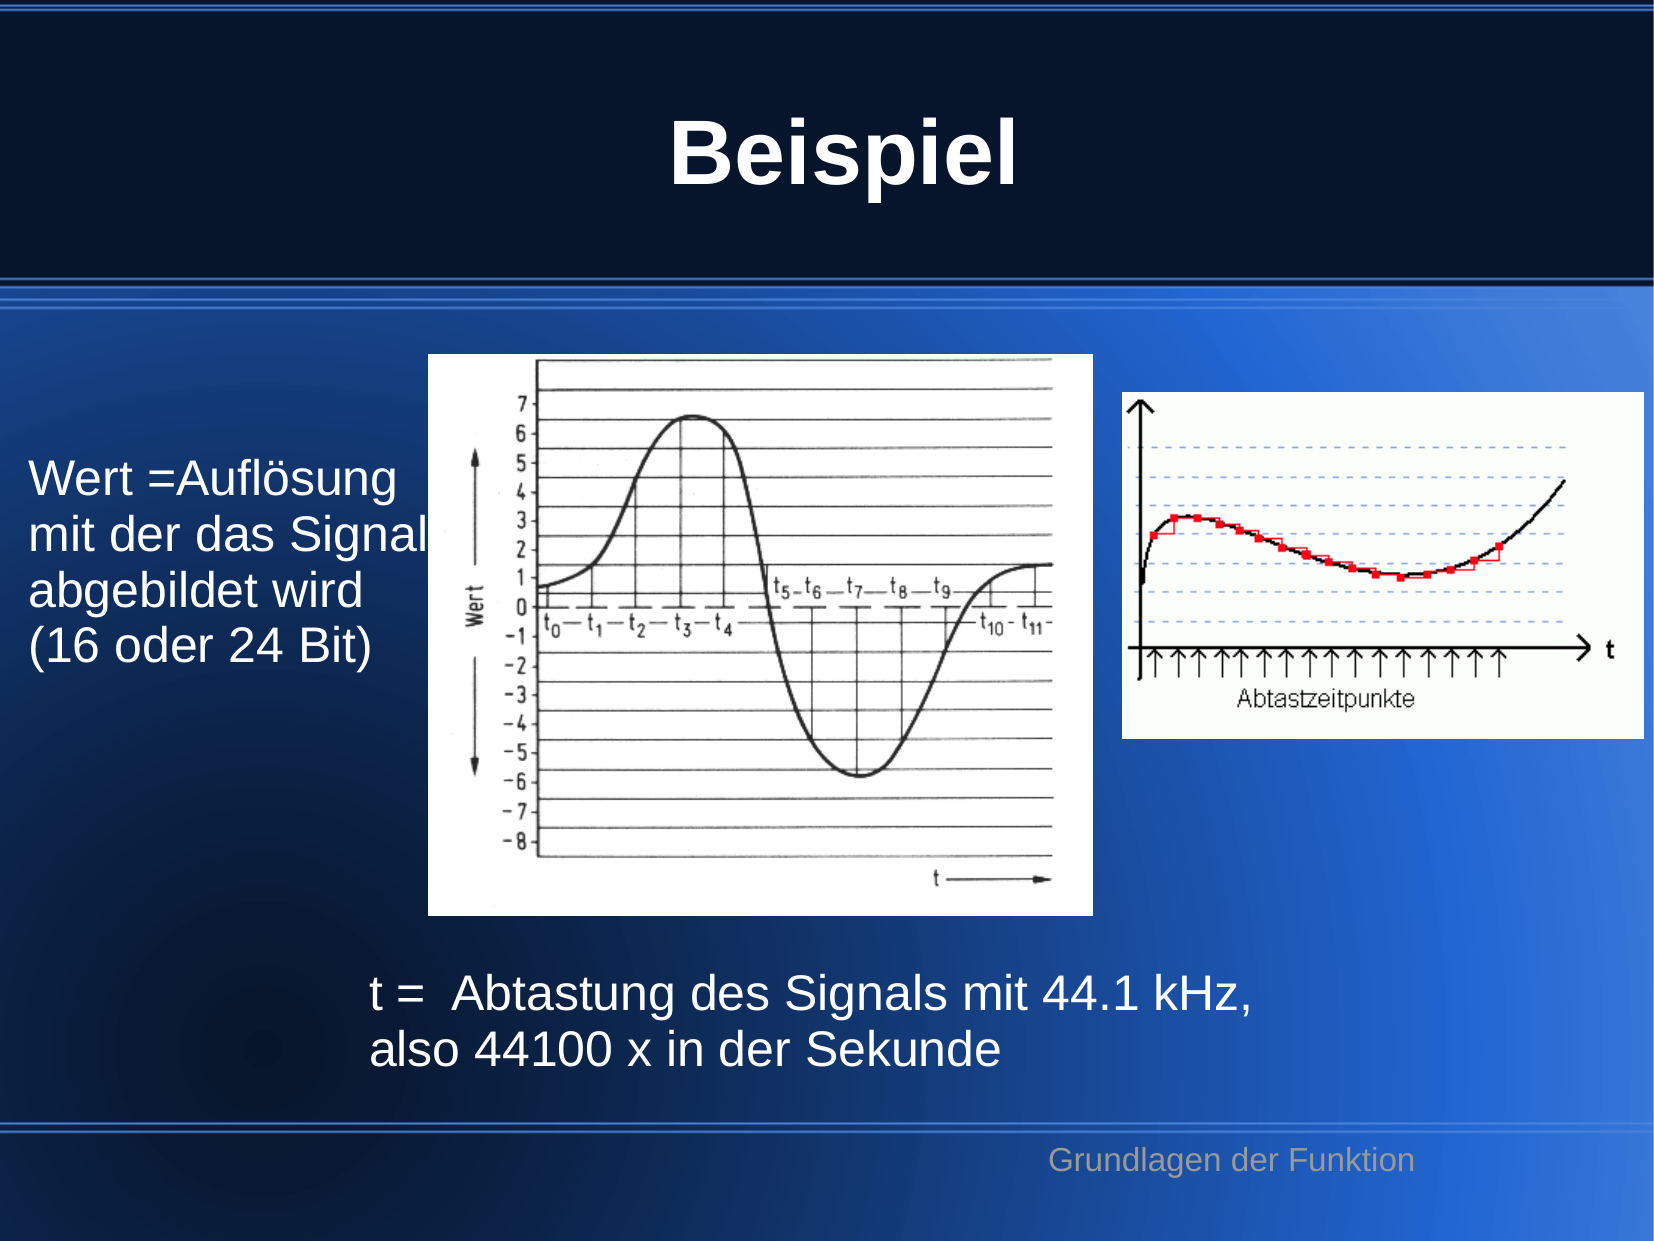

# Beispiel
Wert =Auflösung
mit der das Signal
abgebildet wird
(16 oder 24 Bit)
t = Abtastung des Signals mit 44.1 kHz,
also 44100 x in der Sekunde
Grundlagen der Funktion